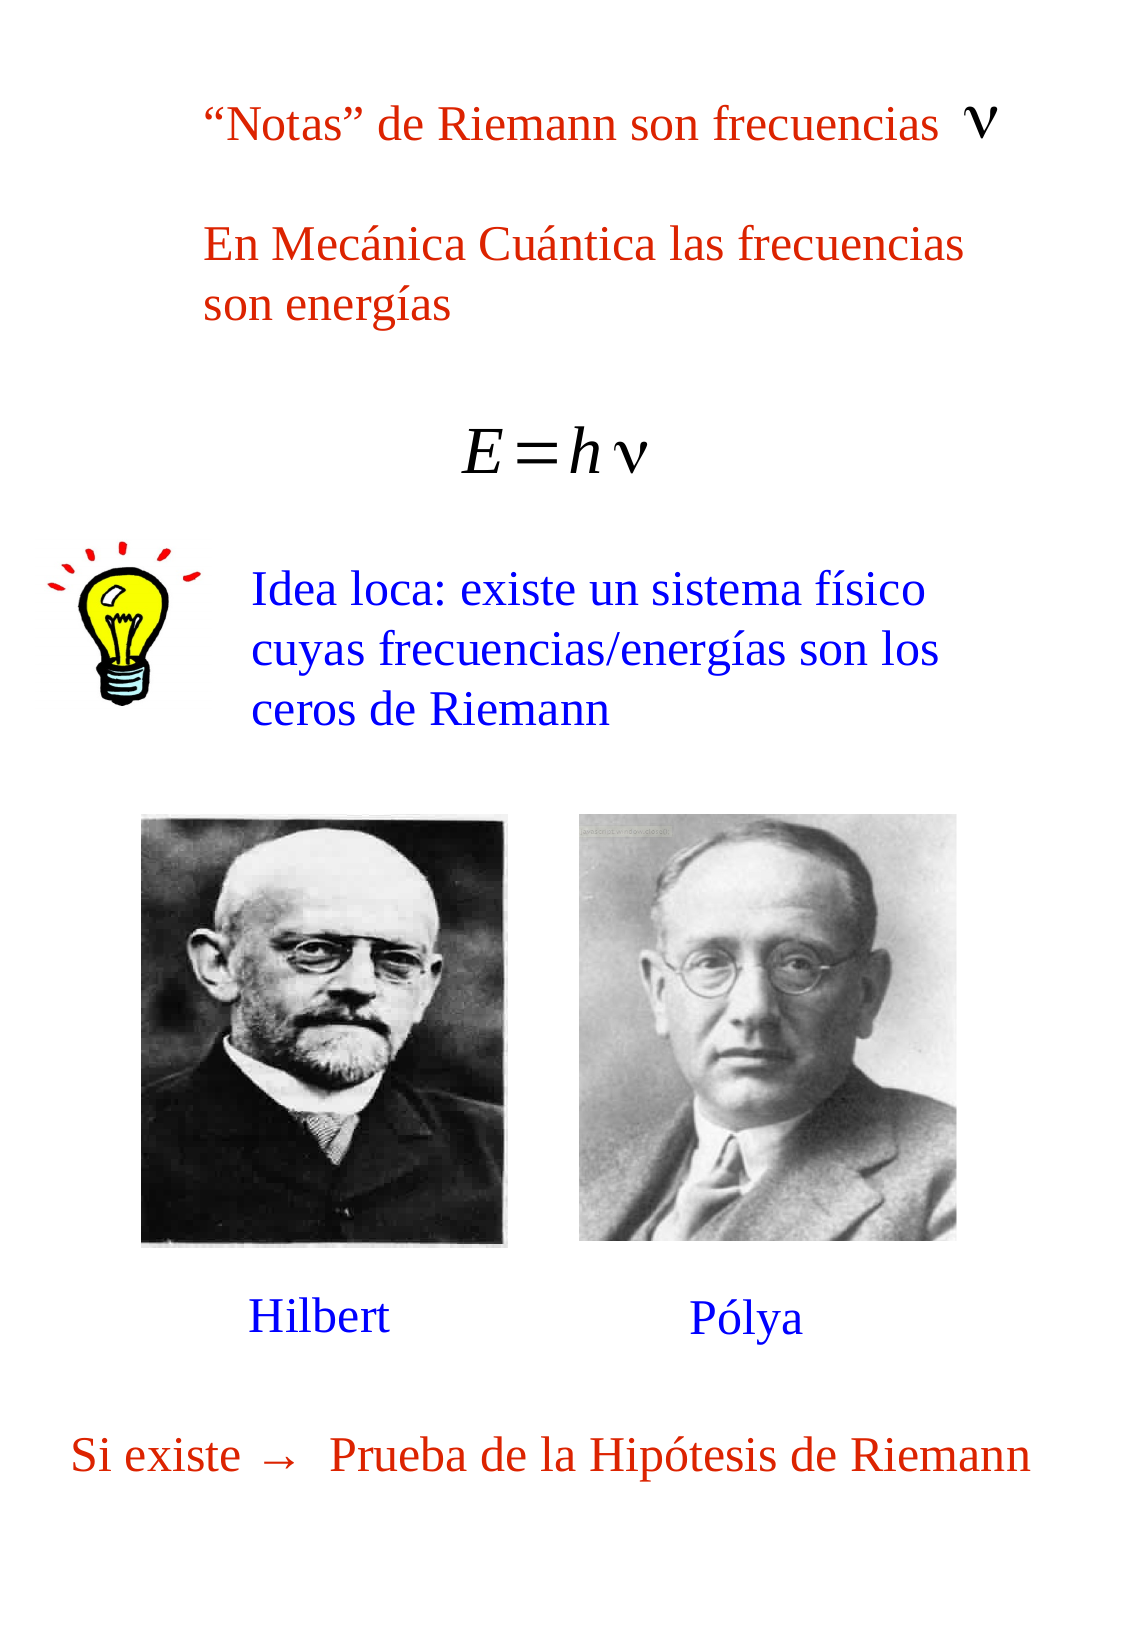

“Notas” de Riemann son frecuencias
En Mecánica Cuántica las frecuencias
son energías
Idea loca: existe un sistema físico cuyas frecuencias/energías son los ceros de Riemann
Hilbert
Pólya
Si existe → Prueba de la Hipótesis de Riemann